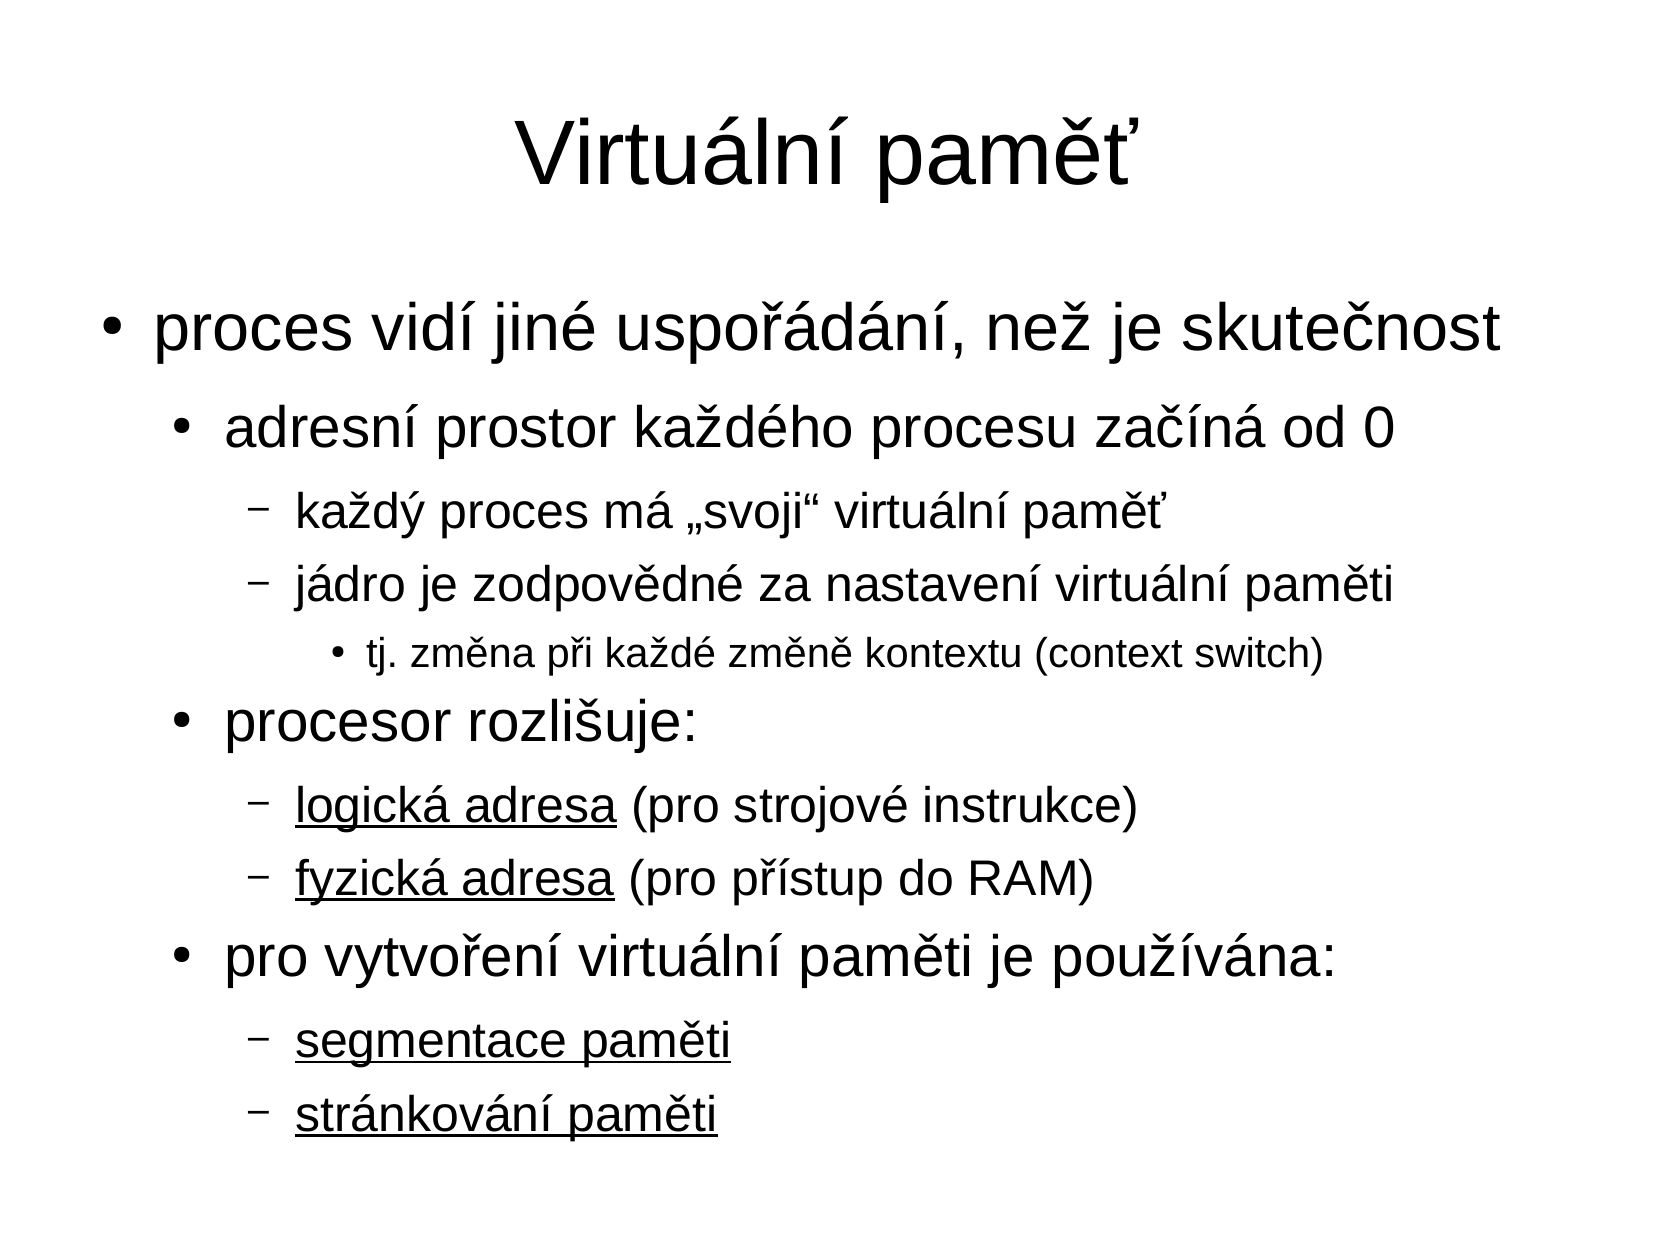

# Virtuální paměť
proces vidí jiné uspořádání, než je skutečnost
adresní prostor každého procesu začíná od 0
každý proces má „svoji“ virtuální paměť
jádro je zodpovědné za nastavení virtuální paměti
tj. změna při každé změně kontextu (context switch)
procesor rozlišuje:
logická adresa (pro strojové instrukce)
fyzická adresa (pro přístup do RAM)
pro vytvoření virtuální paměti je používána:
segmentace paměti
stránkování paměti